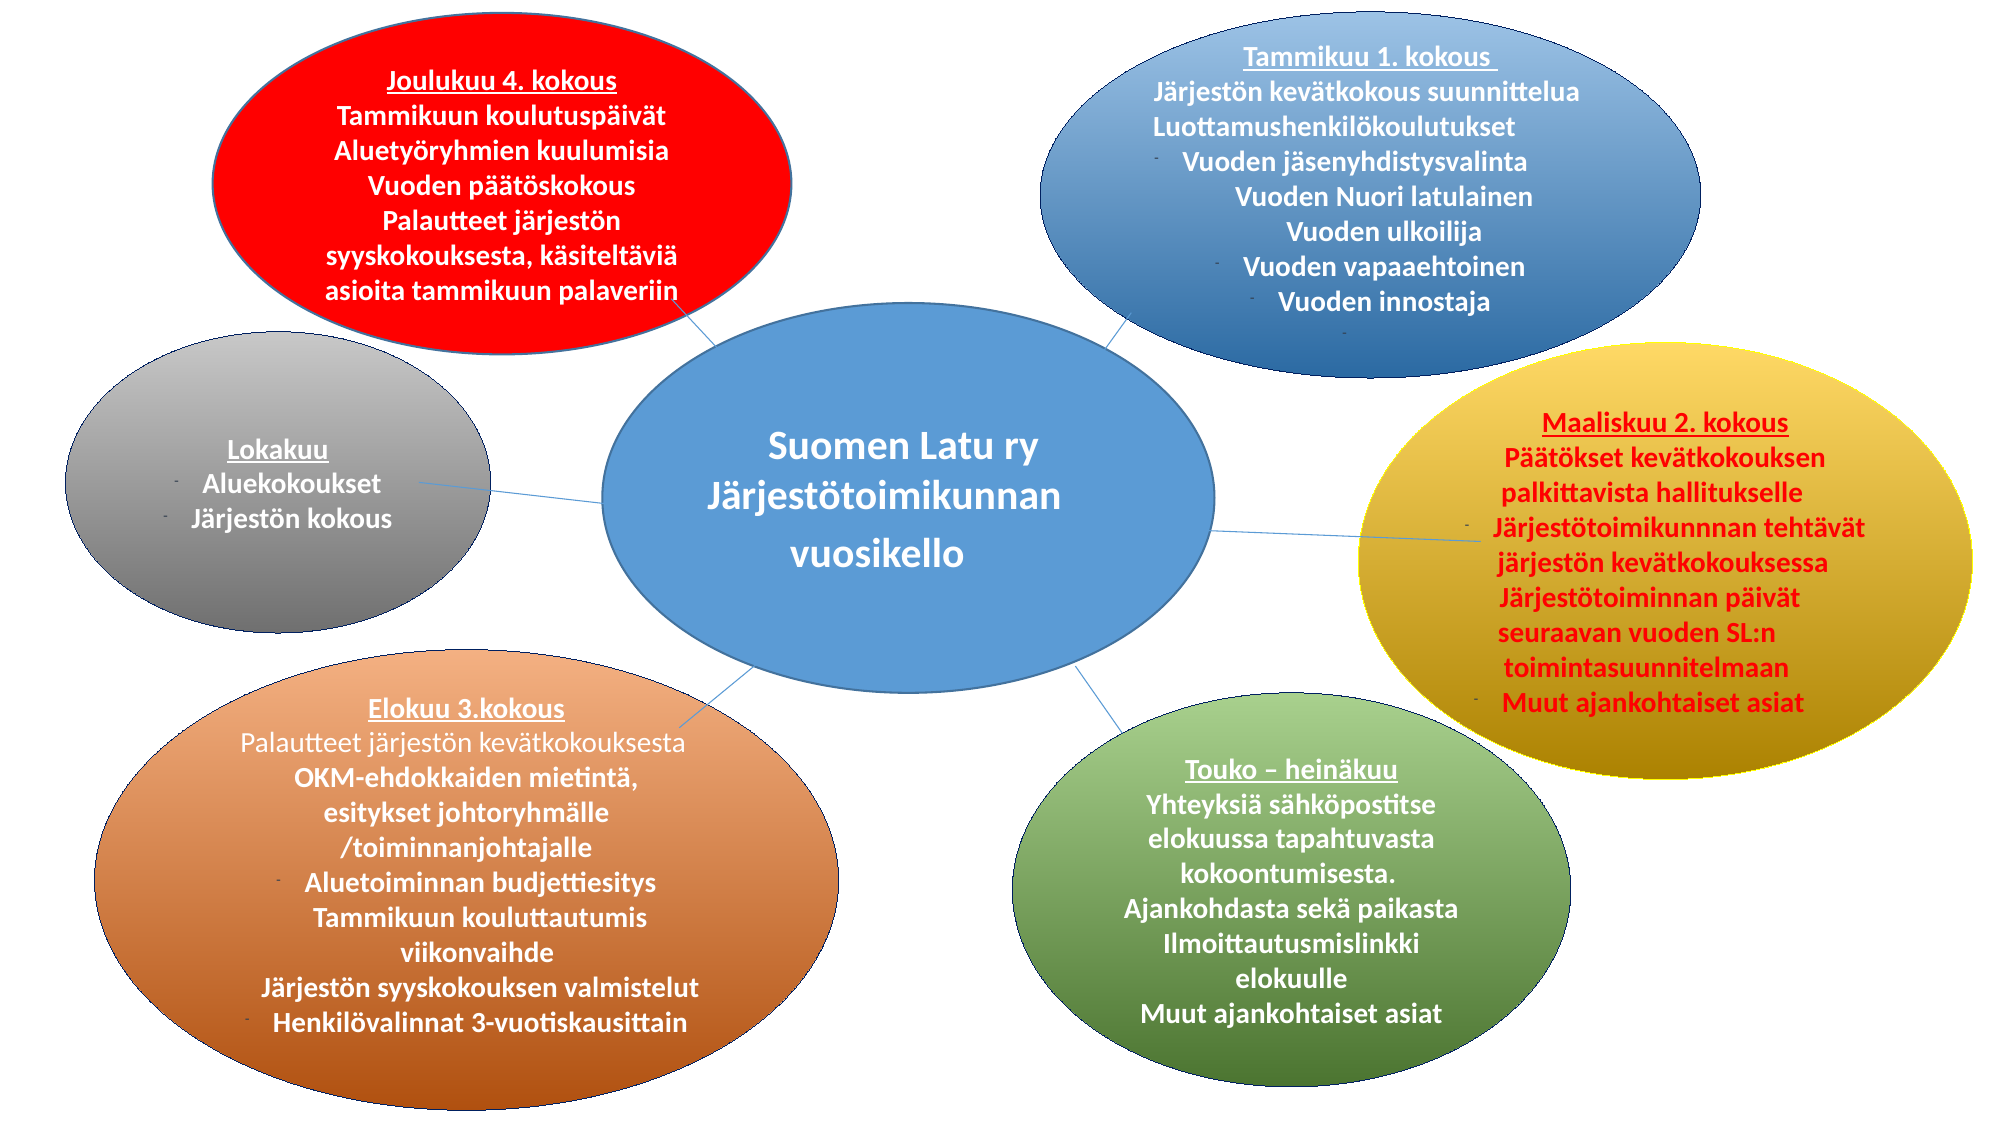

Tammikuu 1. kokous
Järjestön kevätkokous suunnittelua
Luottamushenkilökoulutukset
Vuoden jäsenyhdistysvalinta
Vuoden Nuori latulainen
Vuoden ulkoilija
Vuoden vapaaehtoinen
Vuoden innostaja
Joulukuu 4. kokous
Tammikuun koulutuspäivät
Aluetyöryhmien kuulumisia
Vuoden päätöskokous
Palautteet järjestön syyskokouksesta, käsiteltäviä asioita tammikuun palaveriin
Suomen Latu ry Järjestötoimikunnan vuosikello
Lokakuu
Aluekokoukset
Järjestön kokous
Maaliskuu 2. kokous
Päätökset kevätkokouksen palkittavista hallitukselle
Järjestötoimikunnnan tehtävät järjestön kevätkokouksessa
 Järjestötoiminnan päivät seuraavan vuoden SL:n toimintasuunnitelmaan
Muut ajankohtaiset asiat
Elokuu 3.kokous
Palautteet järjestön kevätkokouksesta
OKM-ehdokkaiden mietintä,
esitykset johtoryhmälle /toiminnanjohtajalle
Aluetoiminnan budjettiesitys
Tammikuun kouluttautumis viikonvaihde
Järjestön syyskokouksen valmistelut
Henkilövalinnat 3-vuotiskausittain
Touko – heinäkuu
Yhteyksiä sähköpostitse elokuussa tapahtuvasta kokoontumisesta.
Ajankohdasta sekä paikasta
Ilmoittautusmislinkki elokuulle
Muut ajankohtaiset asiat